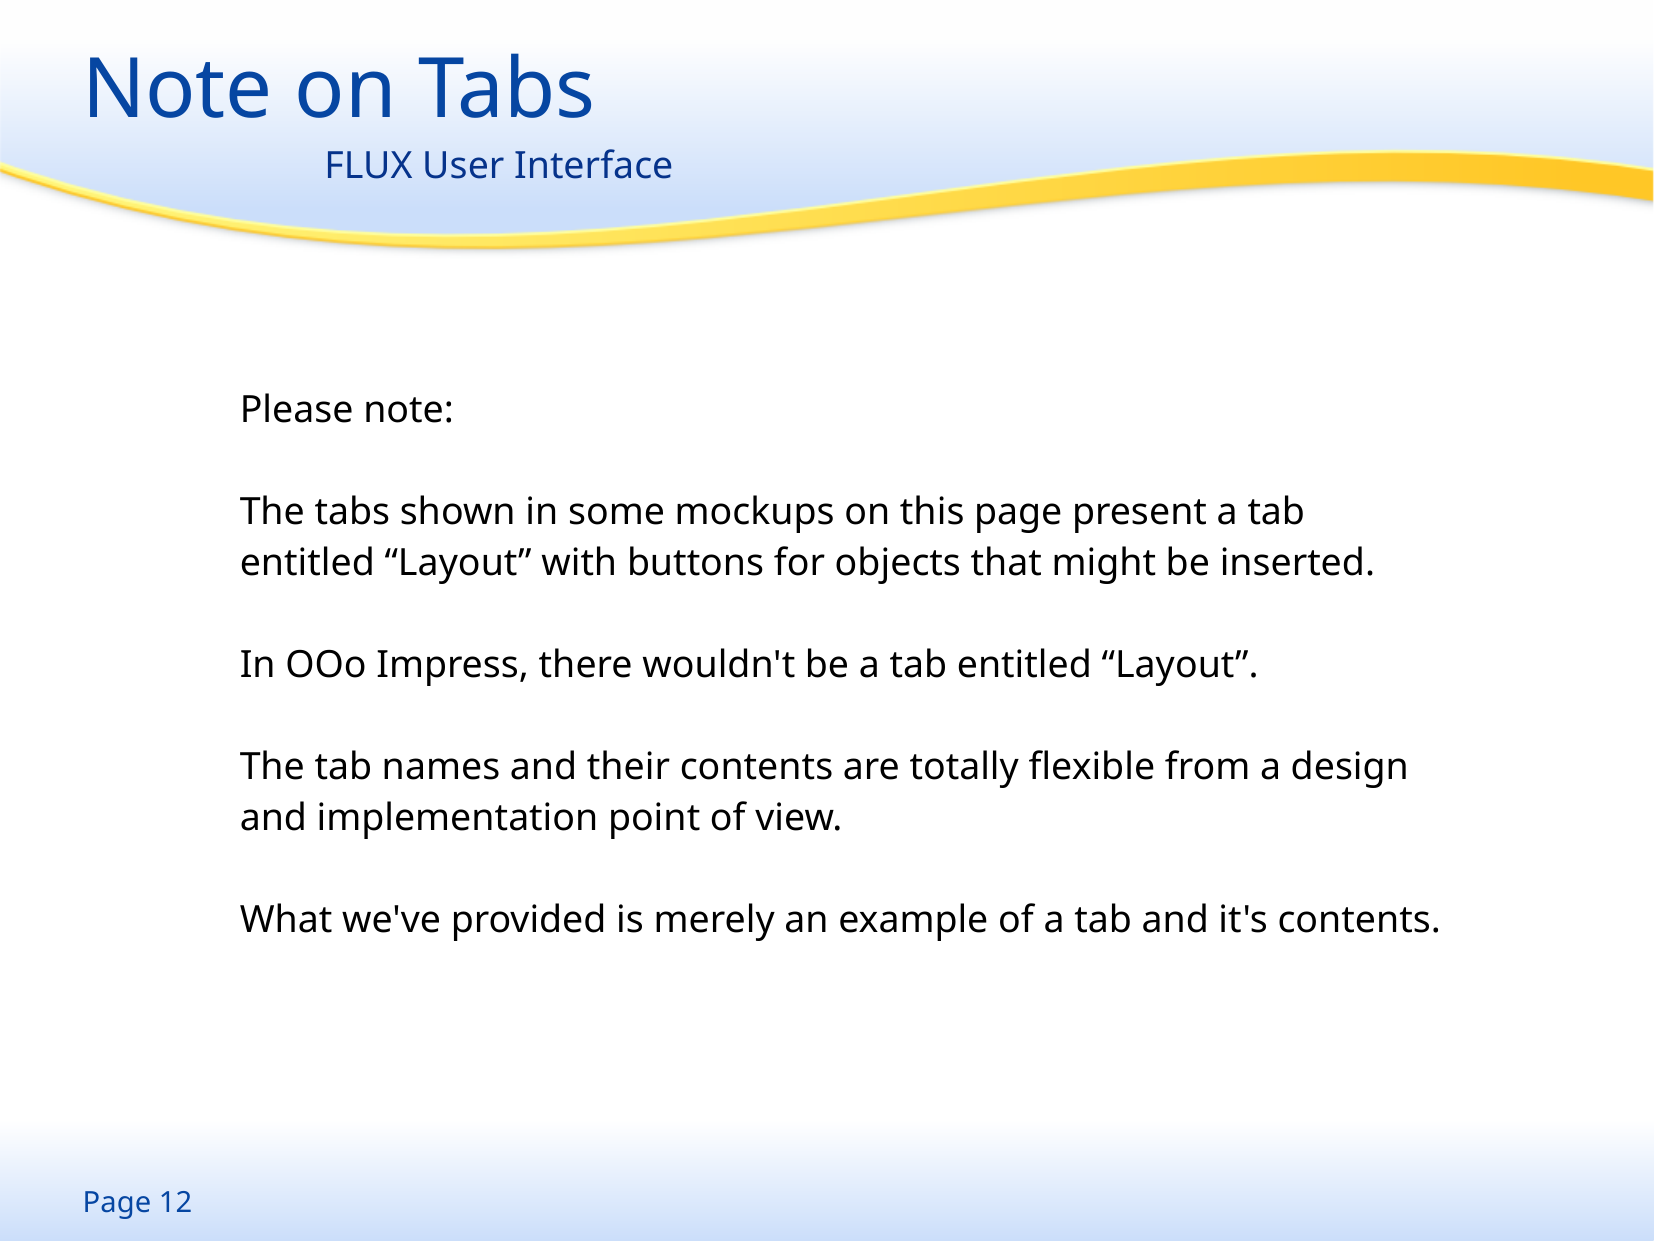

# Note on Tabs
FLUX User Interface
Please note:
The tabs shown in some mockups on this page present a tab entitled “Layout” with buttons for objects that might be inserted.
In OOo Impress, there wouldn't be a tab entitled “Layout”.
The tab names and their contents are totally flexible from a design and implementation point of view.
What we've provided is merely an example of a tab and it's contents.
12